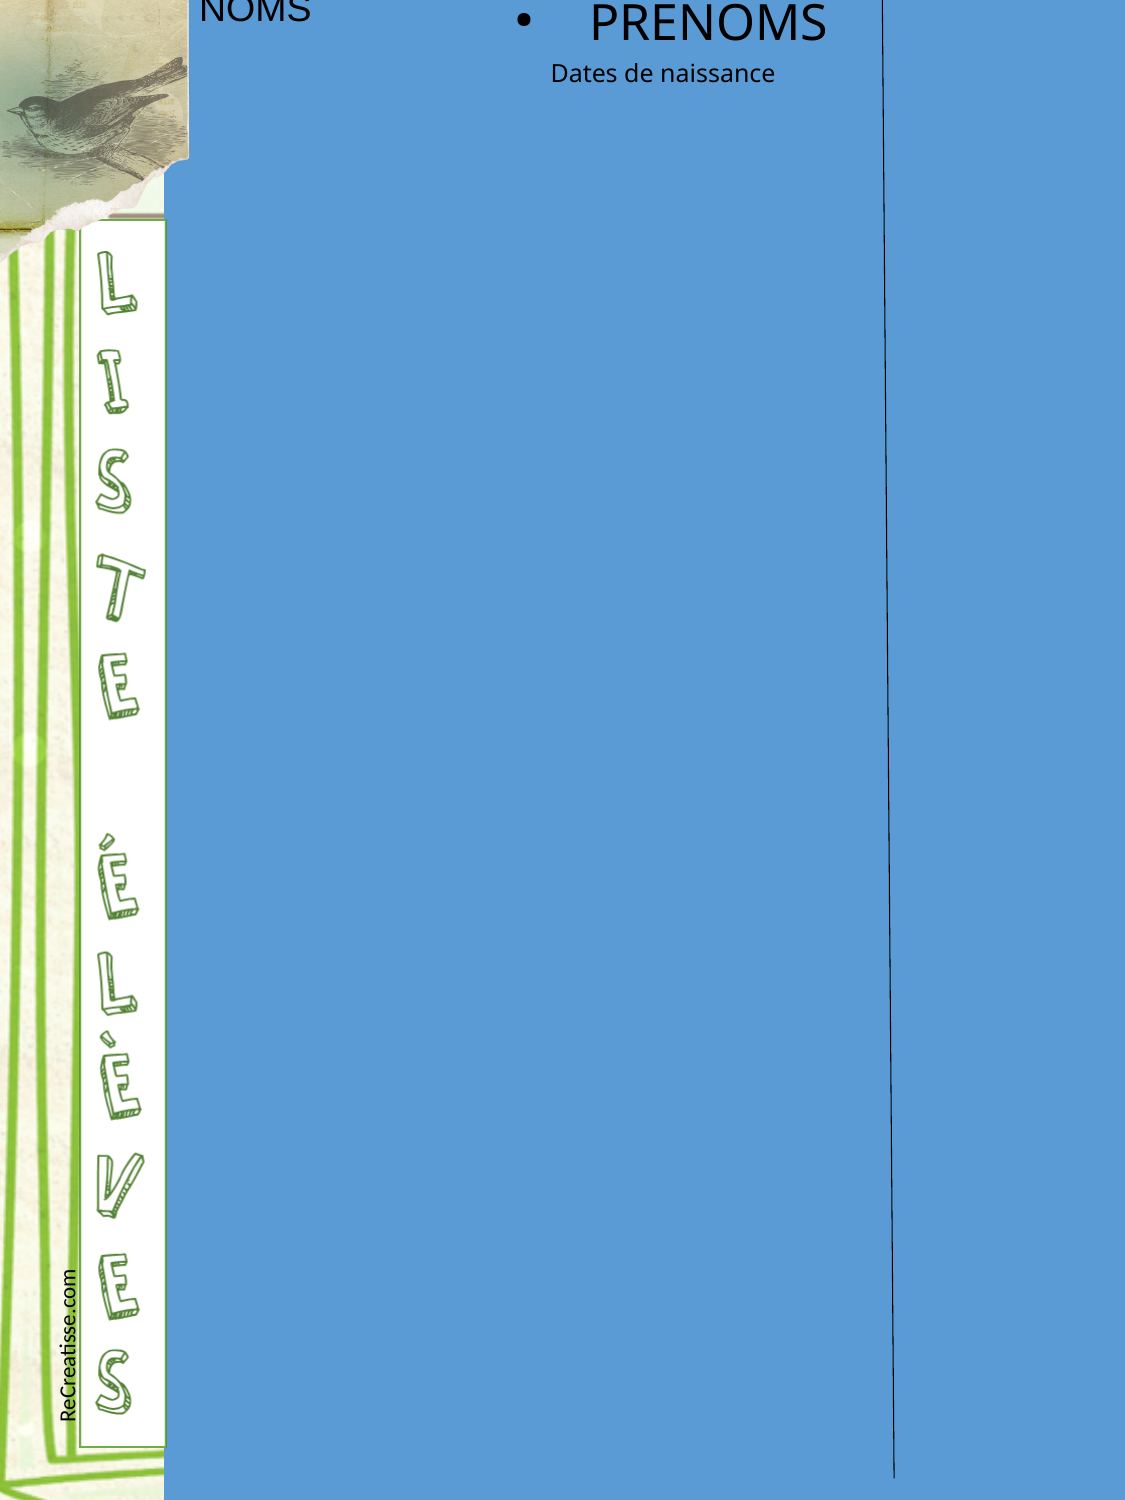

| NOMS | PRENOMS Dates de naissance |
| --- | --- |
| | |
| | |
| | |
| | |
| | |
| | |
| | |
| | |
| | |
| | |
| | |
| | |
| | |
| | |
| | |
| | |
| | |
| | |
| | |
| | |
| | |
| | |
| | |
| | |
ReCreatisse.com